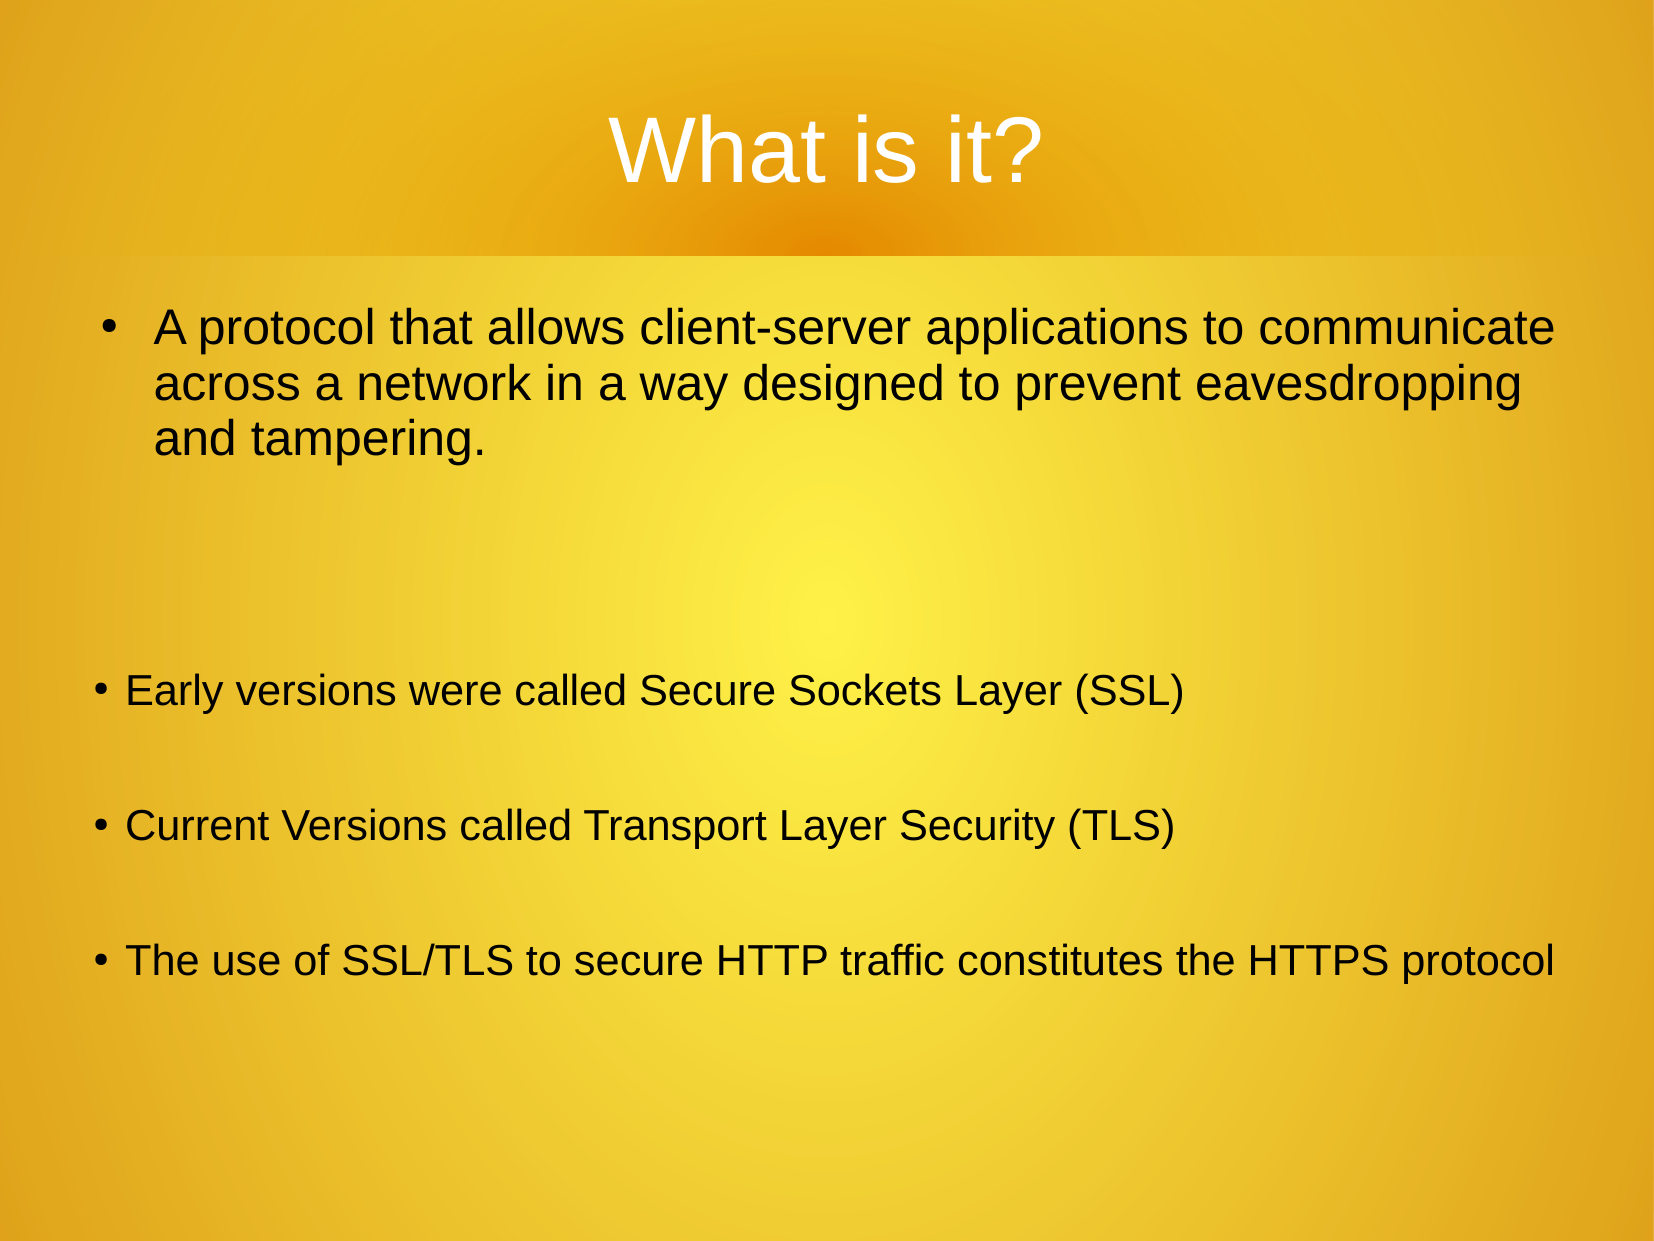

# What is it?
A protocol that allows client-server applications to communicate across a network in a way designed to prevent eavesdropping and tampering.
Early versions were called Secure Sockets Layer (SSL)
Current Versions called Transport Layer Security (TLS)
The use of SSL/TLS to secure HTTP traffic constitutes the HTTPS protocol